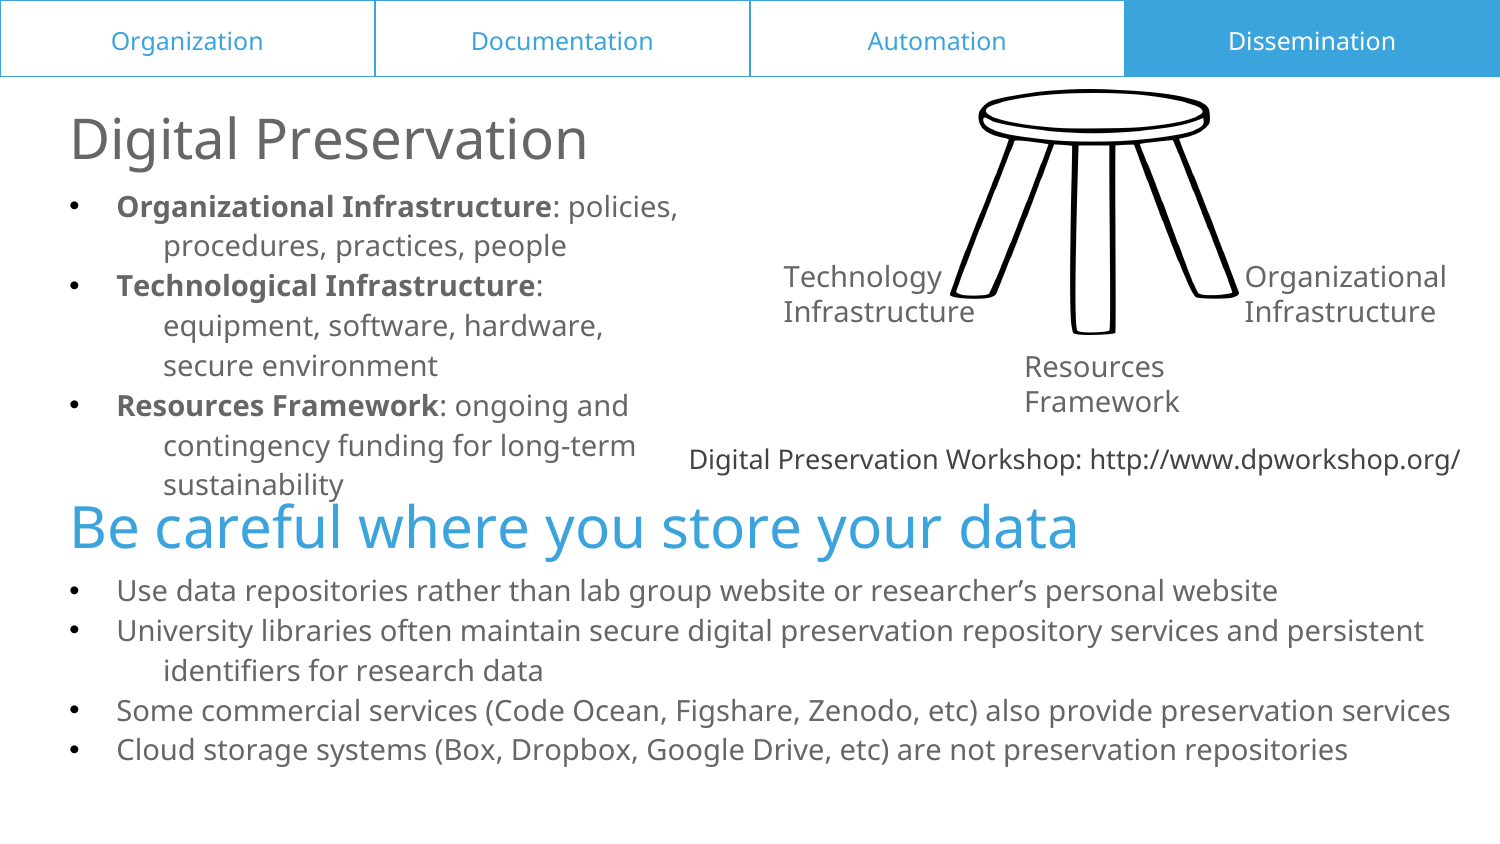

Organization
Documentation
Automation
Dissemination
Digital Preservation
Organizational Infrastructure: policies, procedures, practices, people
Technological Infrastructure: equipment, software, hardware, secure environment
Resources Framework: ongoing and contingency funding for long-term sustainability
Technology Infrastructure
Organizational Infrastructure
Resources Framework
Digital Preservation Workshop: http://www.dpworkshop.org/
Be careful where you store your data
Use data repositories rather than lab group website or researcher’s personal website
University libraries often maintain secure digital preservation repository services and persistent identifiers for research data
Some commercial services (Code Ocean, Figshare, Zenodo, etc) also provide preservation services
Cloud storage systems (Box, Dropbox, Google Drive, etc) are not preservation repositories